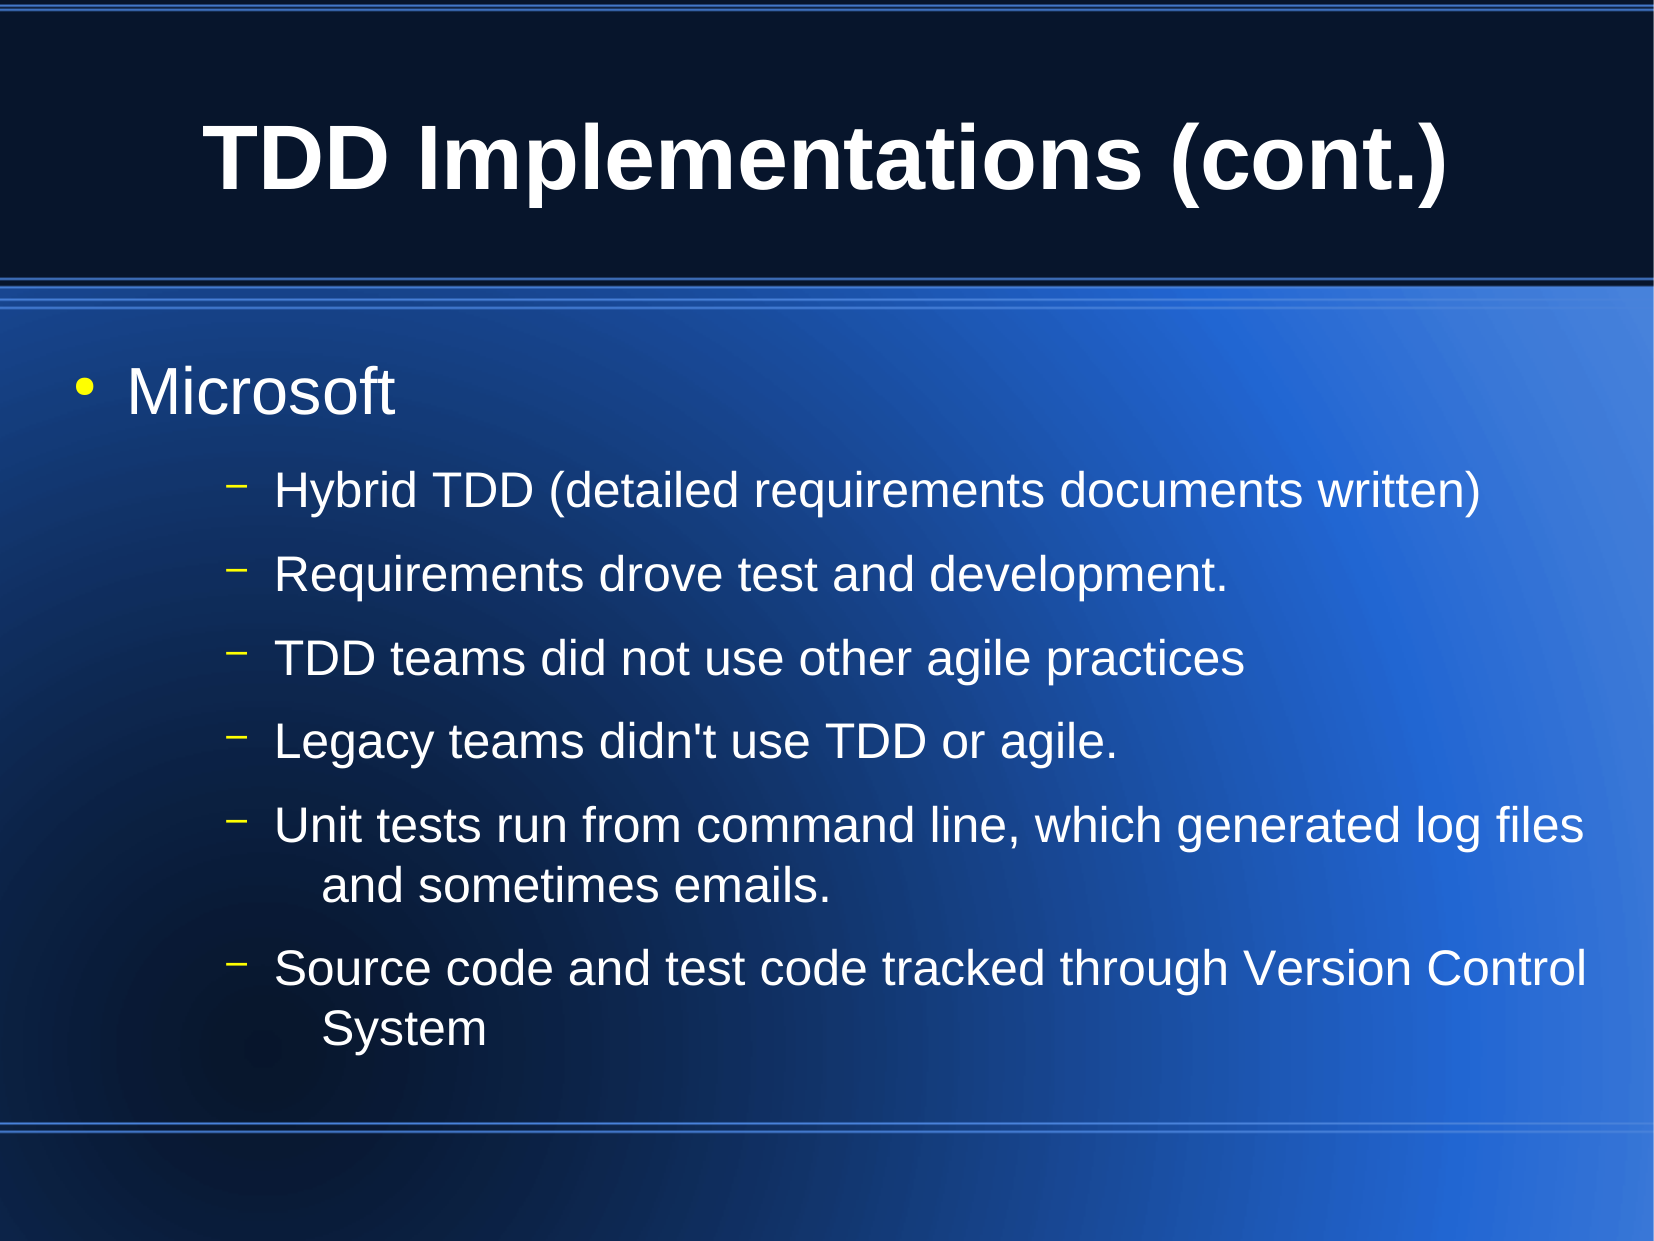

# TDD Implementations (cont.)
Microsoft
Hybrid TDD (detailed requirements documents written)
Requirements drove test and development.
TDD teams did not use other agile practices
Legacy teams didn't use TDD or agile.
Unit tests run from command line, which generated log files and sometimes emails.
Source code and test code tracked through Version Control System